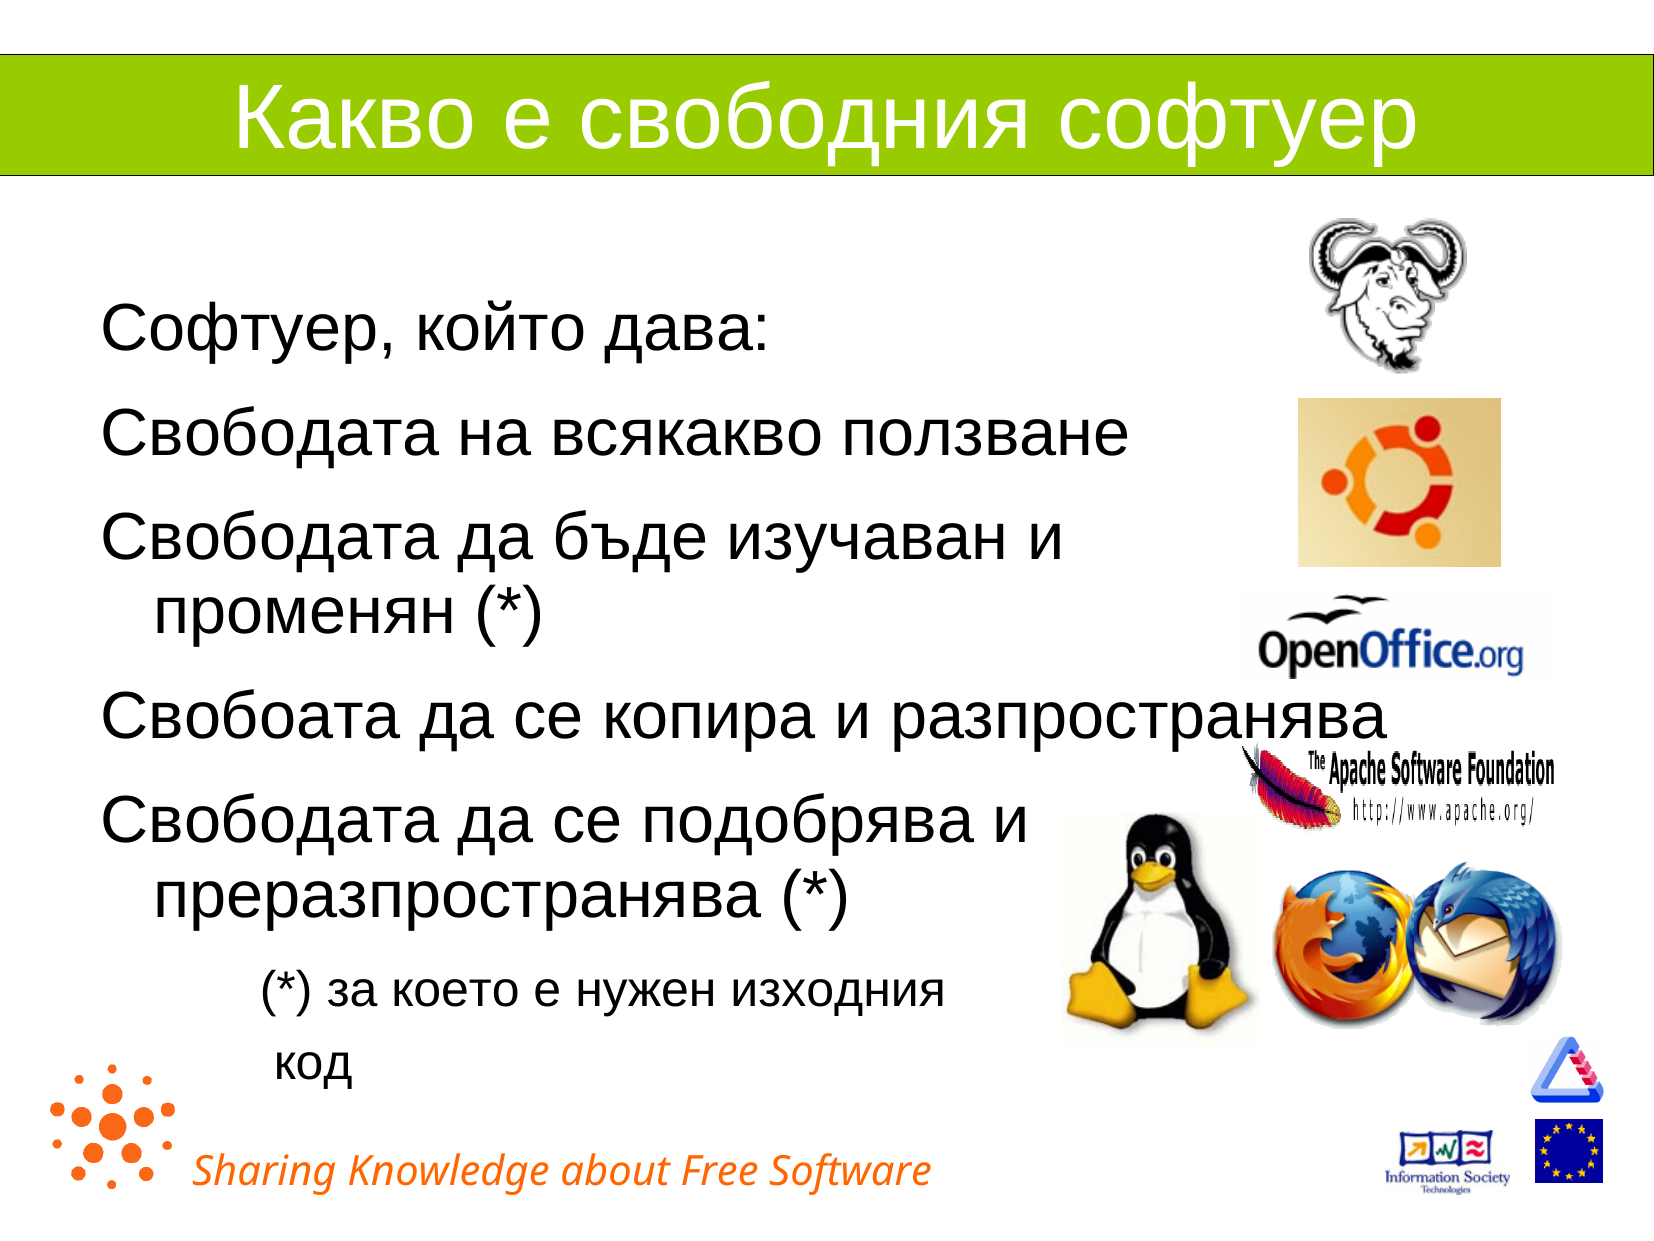

# Какво е свободния софтуер
Софтуер, който дава:
Свободата на всякакво ползване
Свободата да бъде изучаван и
променян (*)
Свобоата да се копира и разпространява
Свободата да се подобрява и преразпространява (*)
(*) за което е нужен изходния
 код